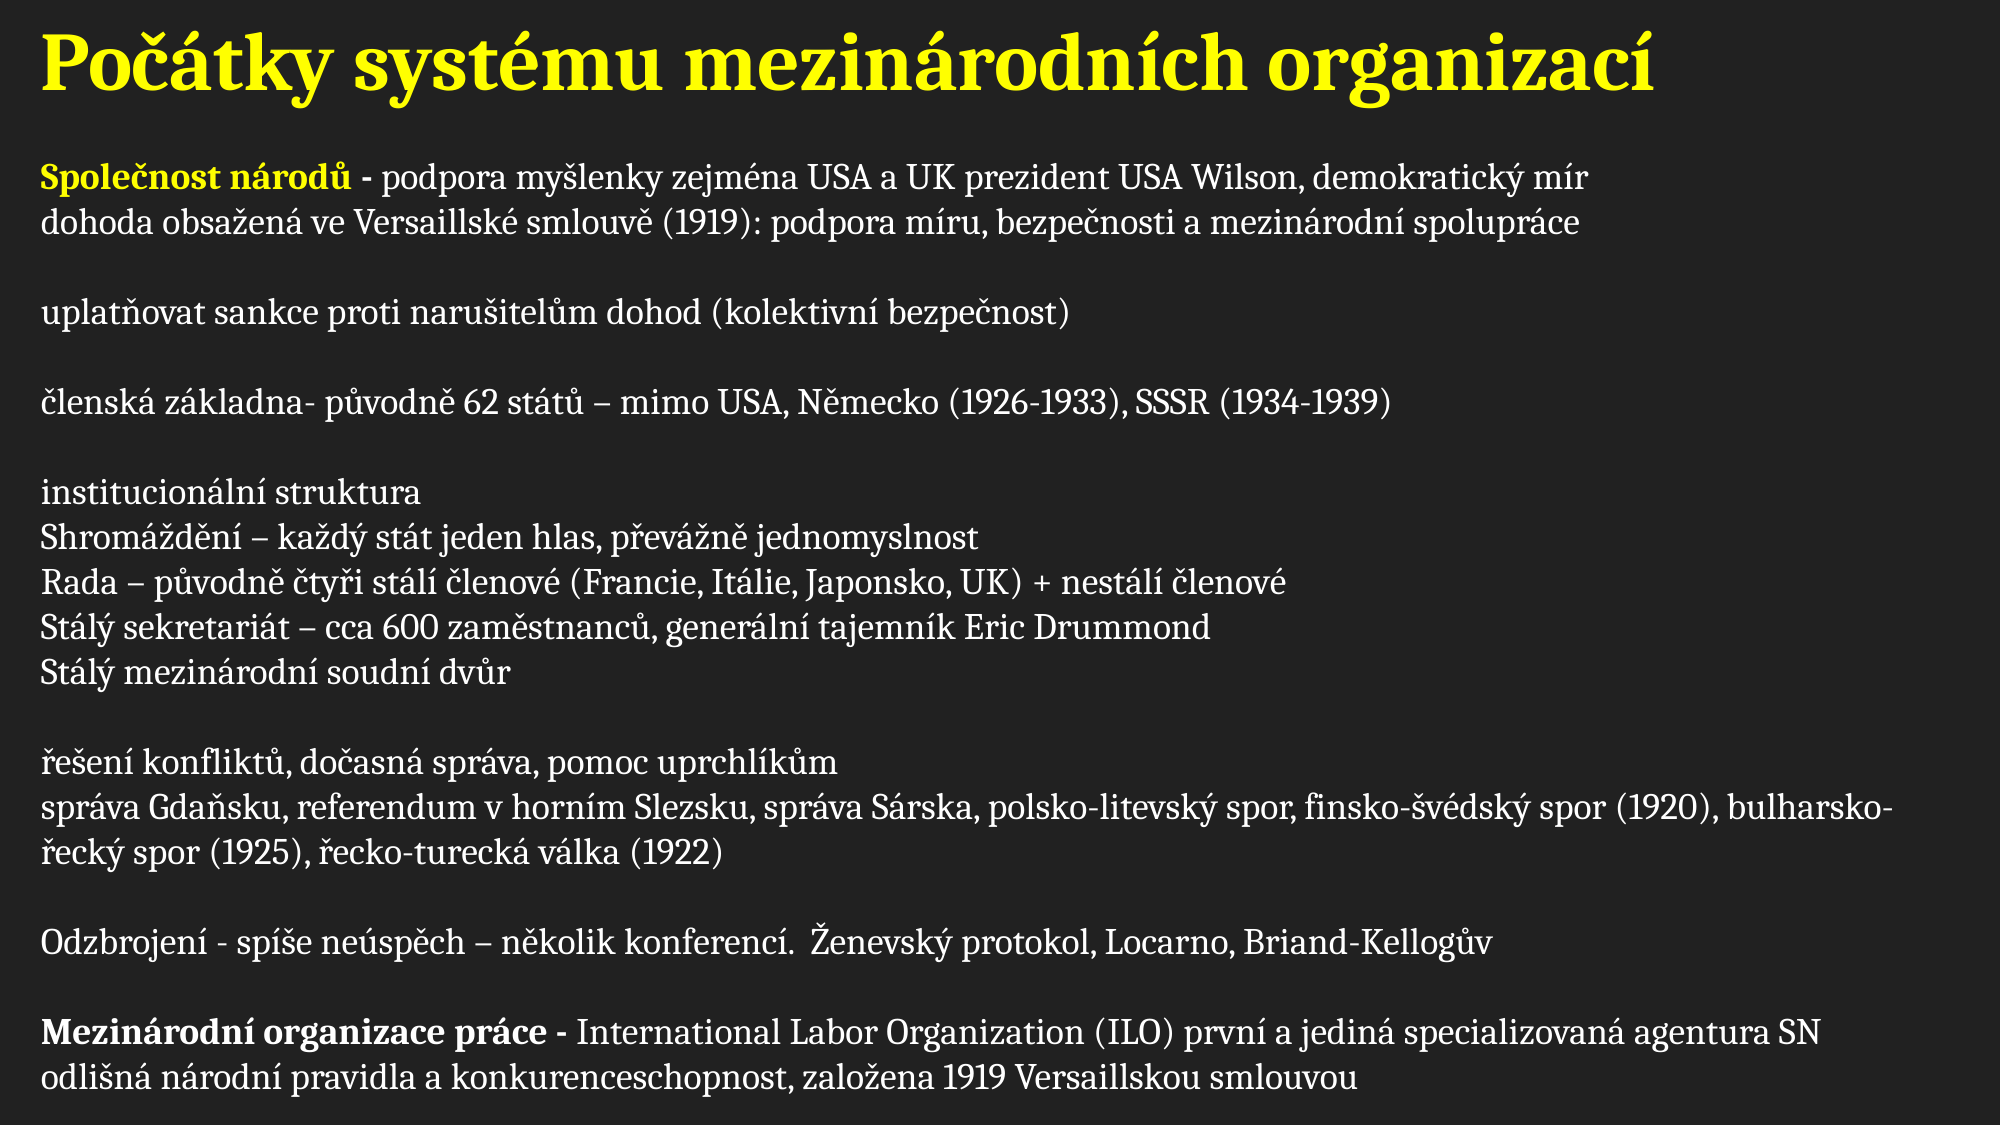

Počátky systému mezinárodních organizací
Společnost národů - podpora myšlenky zejména USA a UK prezident USA Wilson, demokratický mír
dohoda obsažená ve Versaillské smlouvě (1919): podpora míru, bezpečnosti a mezinárodní spolupráce
uplatňovat sankce proti narušitelům dohod (kolektivní bezpečnost)
členská základna- původně 62 států – mimo USA, Německo (1926-1933), SSSR (1934-1939)
institucionální struktura
Shromáždění – každý stát jeden hlas, převážně jednomyslnost
Rada – původně čtyři stálí členové (Francie, Itálie, Japonsko, UK) + nestálí členové
Stálý sekretariát – cca 600 zaměstnanců, generální tajemník Eric Drummond
Stálý mezinárodní soudní dvůr
řešení konfliktů, dočasná správa, pomoc uprchlíkům
správa Gdaňsku, referendum v horním Slezsku, správa Sárska, polsko-litevský spor, finsko-švédský spor (1920), bulharsko-řecký spor (1925), řecko-turecká válka (1922)
Odzbrojení - spíše neúspěch – několik konferencí.  Ženevský protokol, Locarno, Briand-Kellogův
Mezinárodní organizace práce - International Labor Organization (ILO) první a jediná specializovaná agentura SN
odlišná národní pravidla a konkurenceschopnost, založena 1919 Versaillskou smlouvou